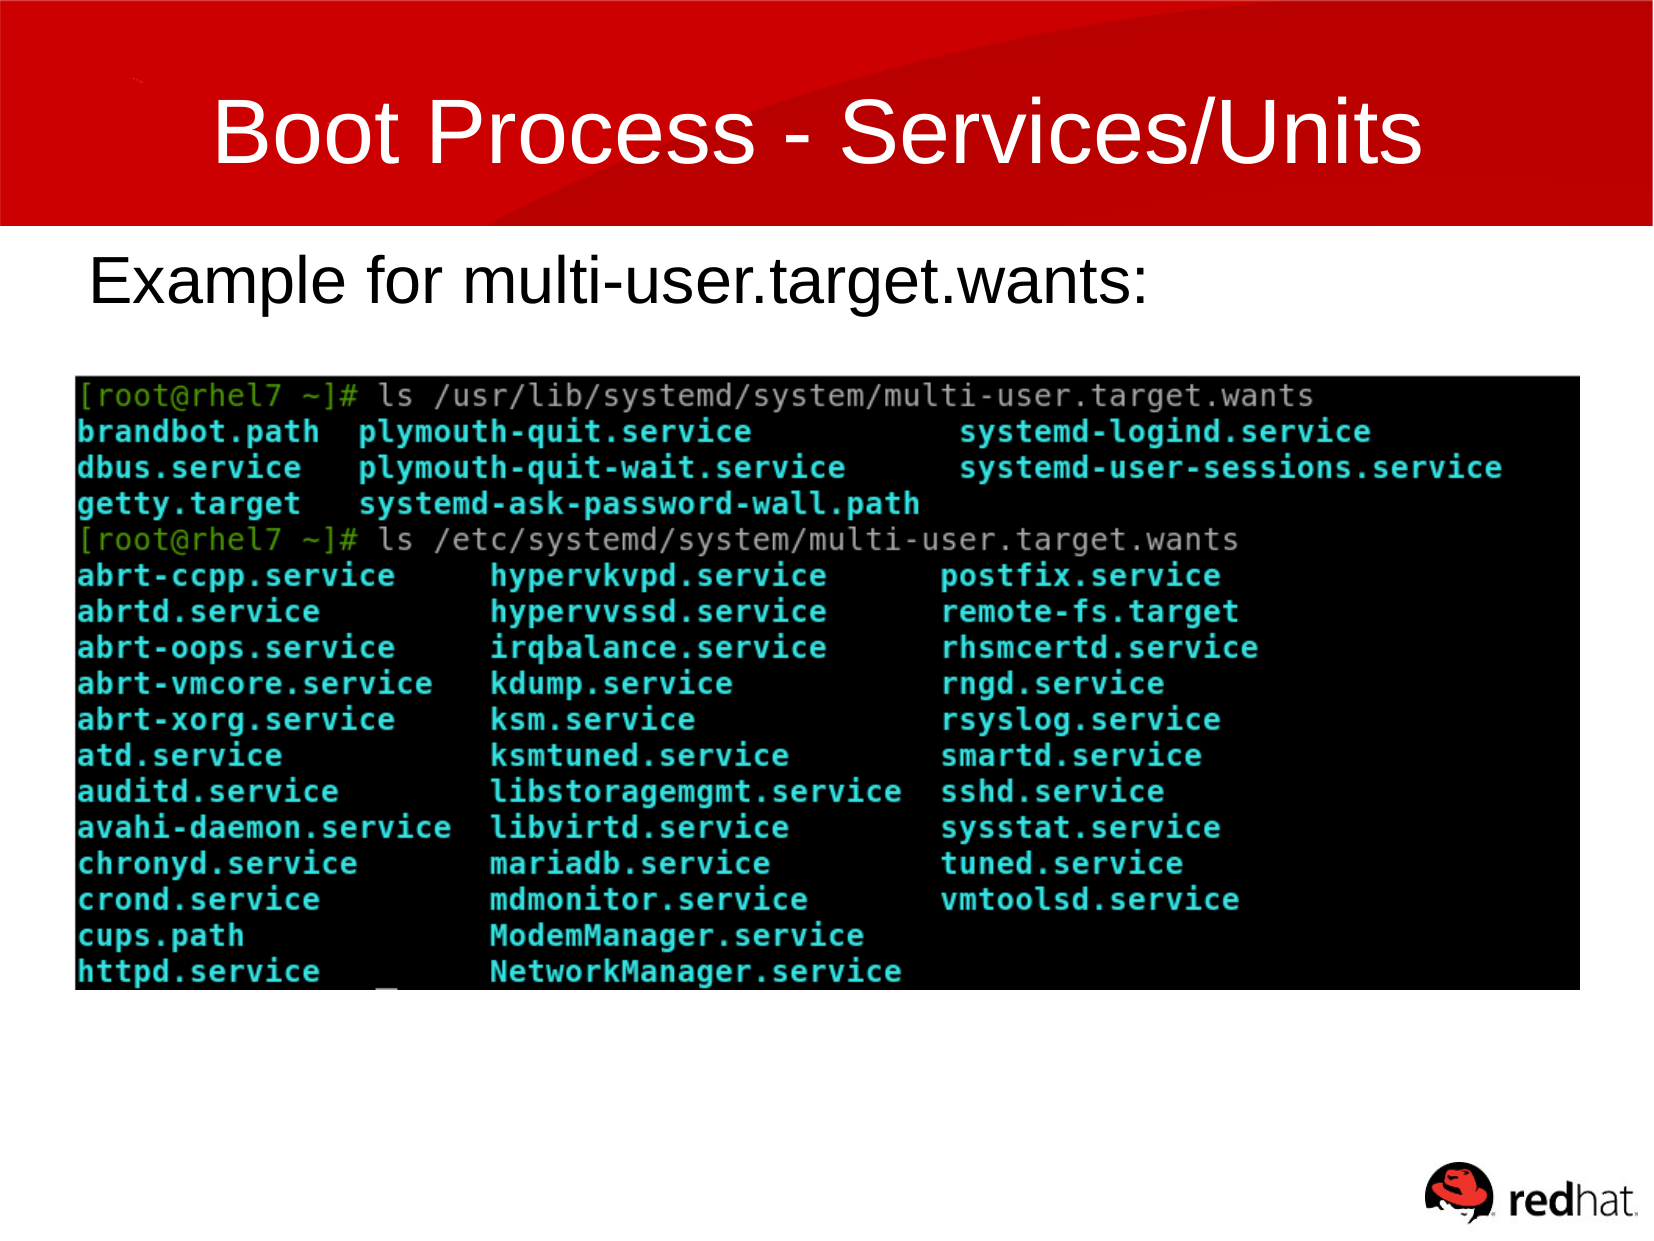

# Boot Process - Services/Units
Example for multi-user.target.wants: